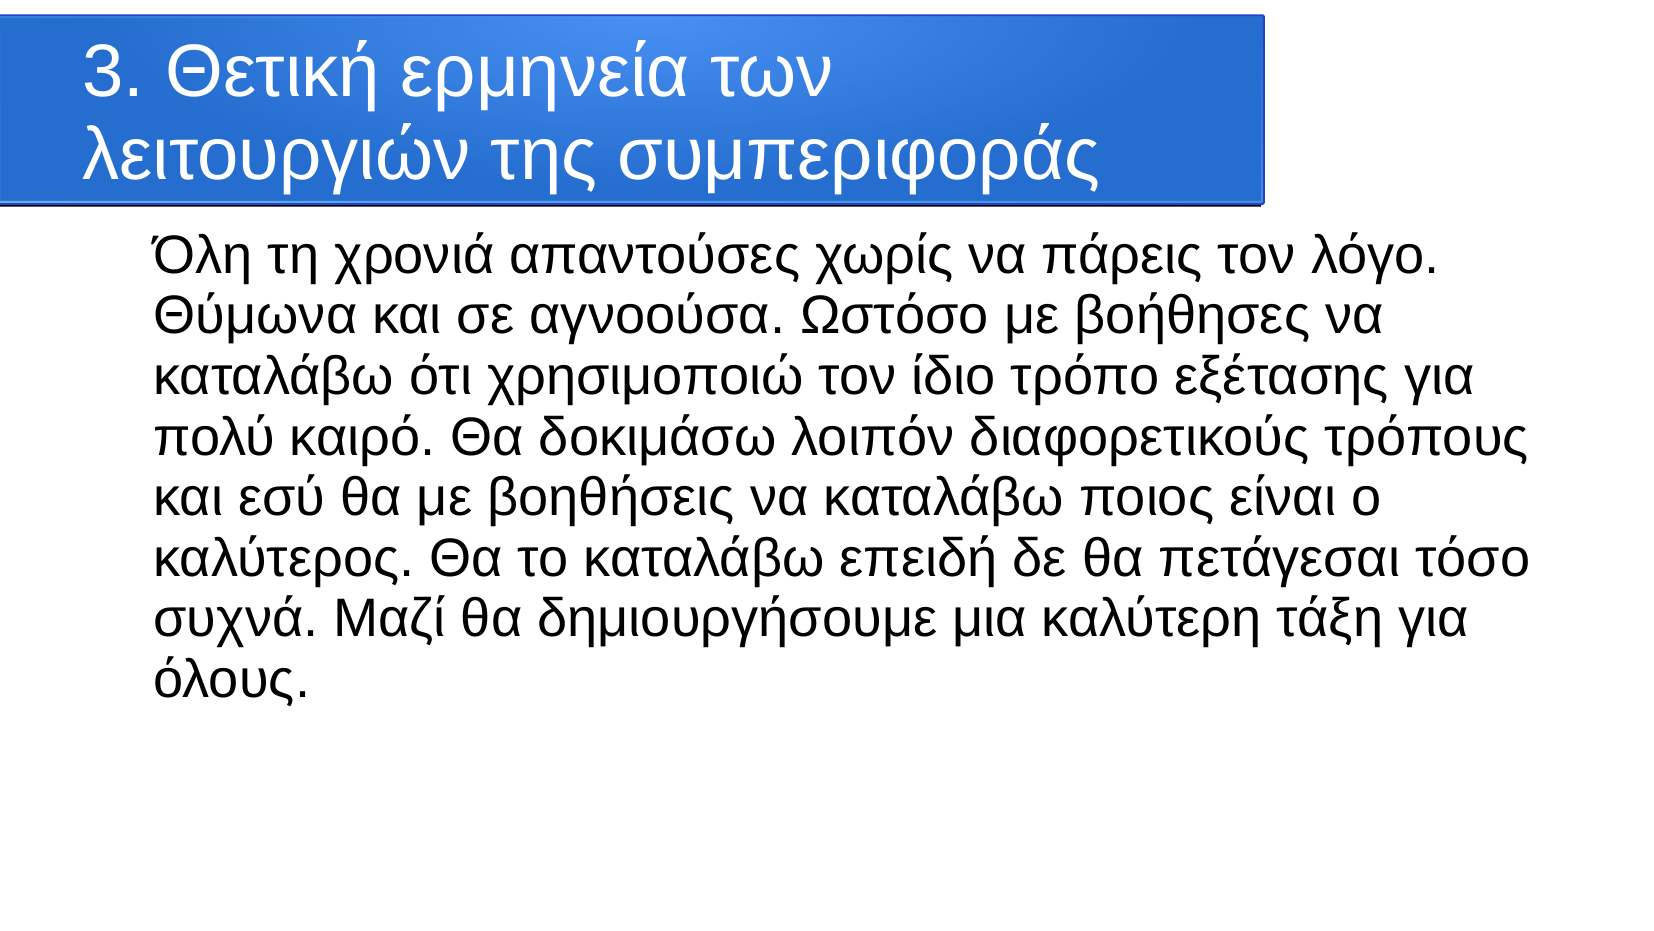

# 3. Θετική ερμηνεία των λειτουργιών της συμπεριφοράς
Όλη τη χρονιά απαντούσες χωρίς να πάρεις τον λόγο. Θύμωνα και σε αγνοούσα. Ωστόσο με βοήθησες να καταλάβω ότι χρησιμοποιώ τον ίδιο τρόπο εξέτασης για πολύ καιρό. Θα δοκιμάσω λοιπόν διαφορετικούς τρόπους και εσύ θα με βοηθήσεις να καταλάβω ποιος είναι ο καλύτερος. Θα το καταλάβω επειδή δε θα πετάγεσαι τόσο συχνά. Μαζί θα δημιουργήσουμε μια καλύτερη τάξη για όλους.